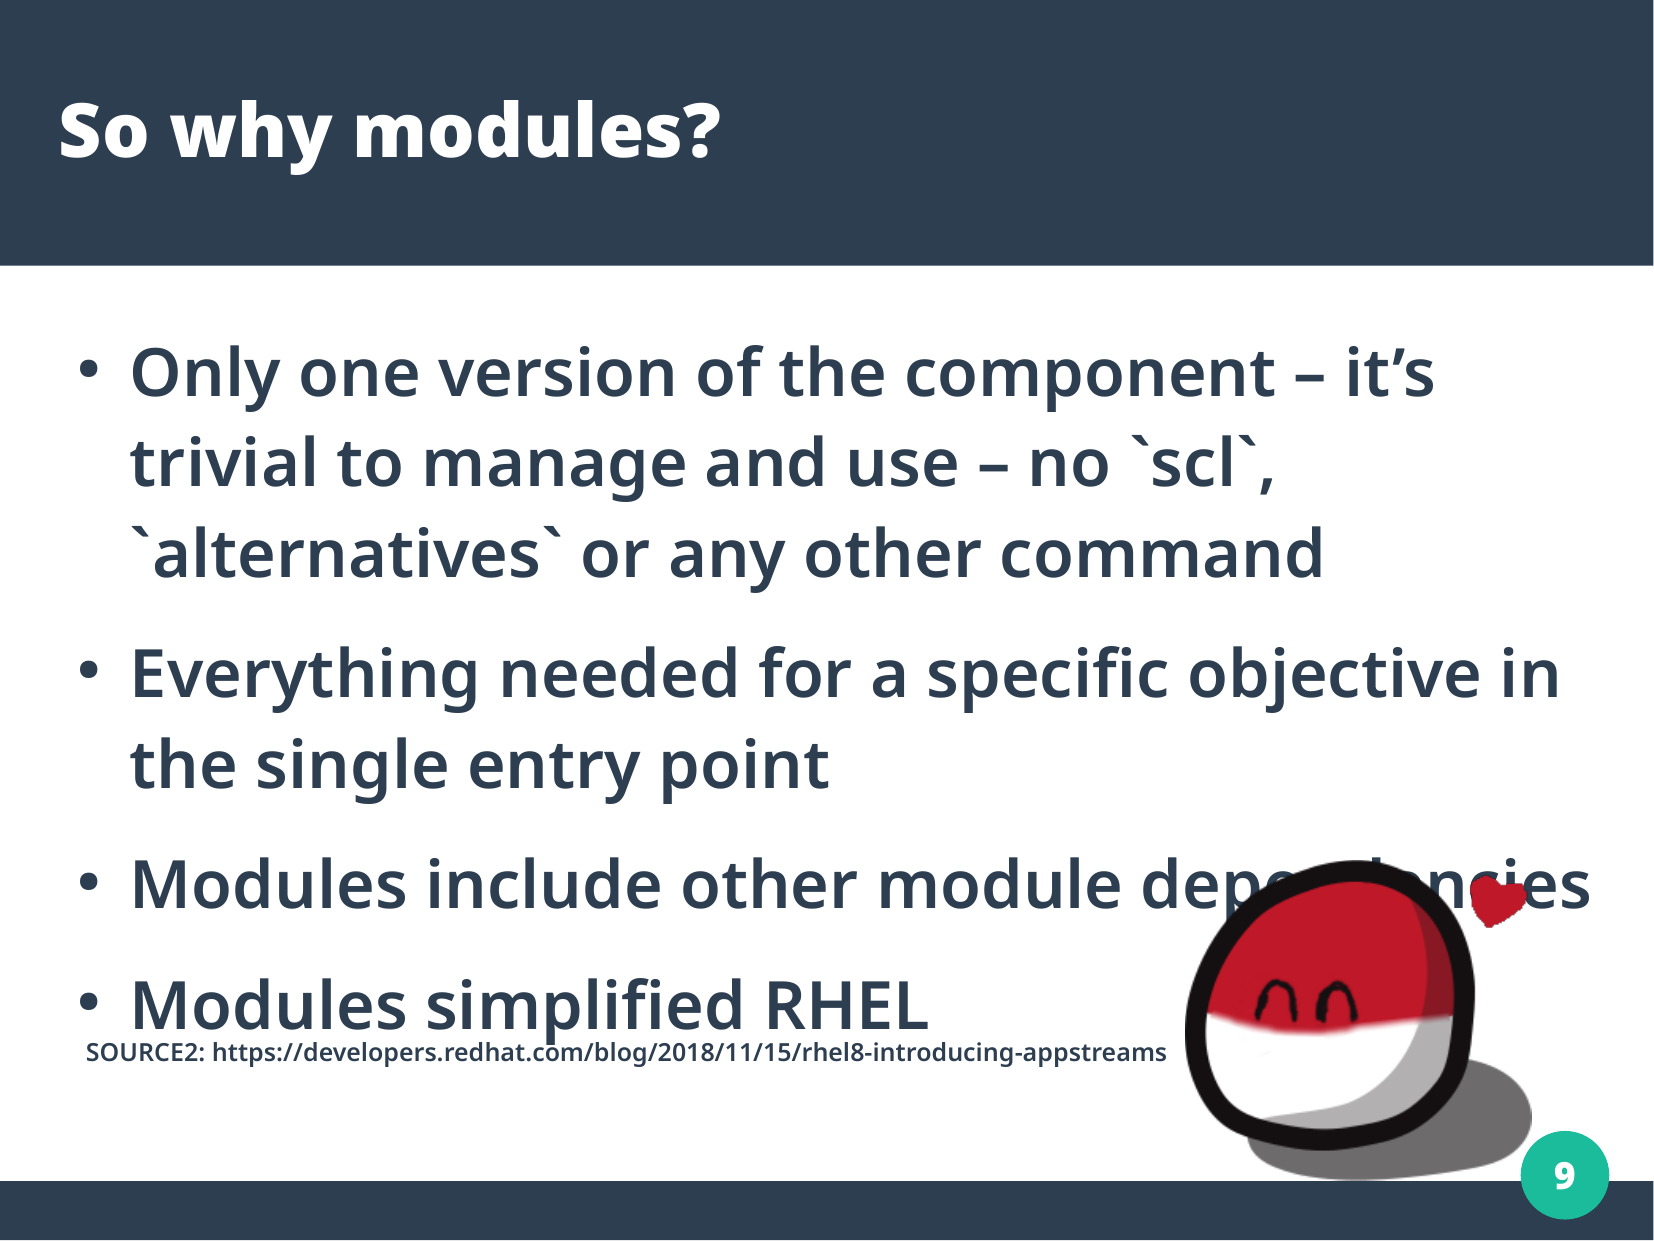

# So why modules?
Only one version of the component – it’s trivial to manage and use – no `scl`, `alternatives` or any other command
Everything needed for a specific objective in the single entry point
Modules include other module dependencies
Modules simplified RHEL
SOURCE2: https://developers.redhat.com/blog/2018/11/15/rhel8-introducing-appstreams
9